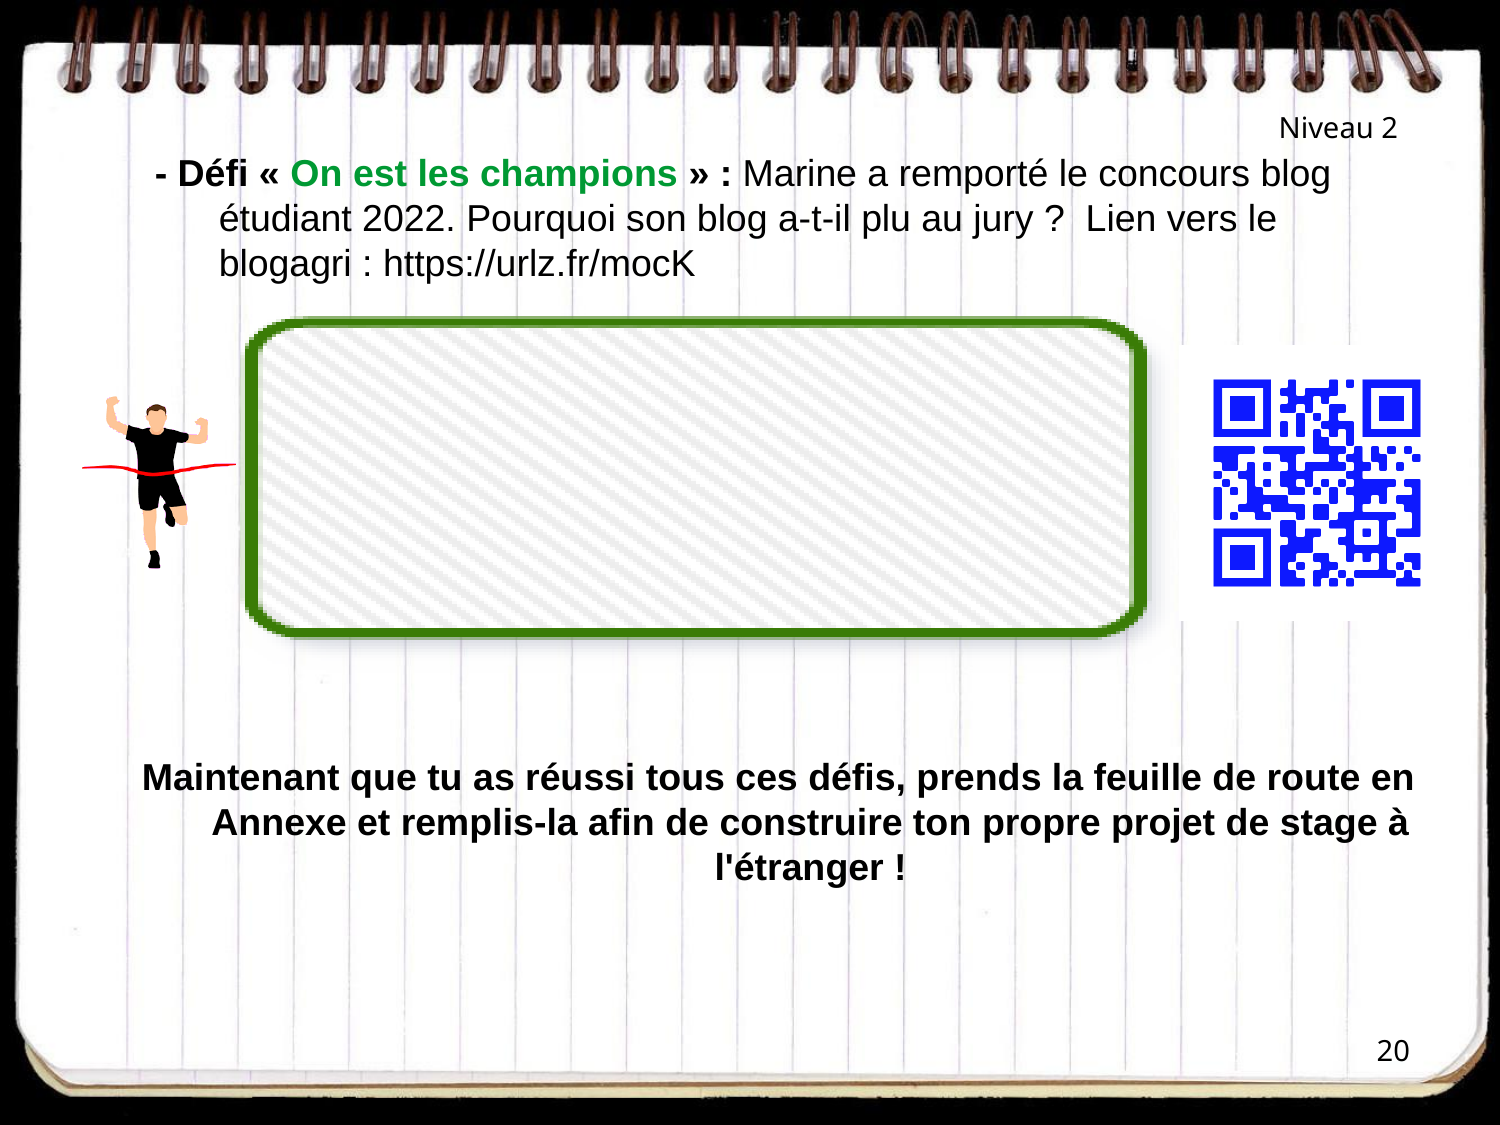

Niveau 2
- Défi « On est les champions » : Marine a remporté le concours blog étudiant 2022. Pourquoi son blog a-t-il plu au jury ? Lien vers le blogagri : https://urlz.fr/mocK
Maintenant que tu as réussi tous ces défis, prends la feuille de route en Annexe et remplis-la afin de construire ton propre projet de stage à l'étranger !